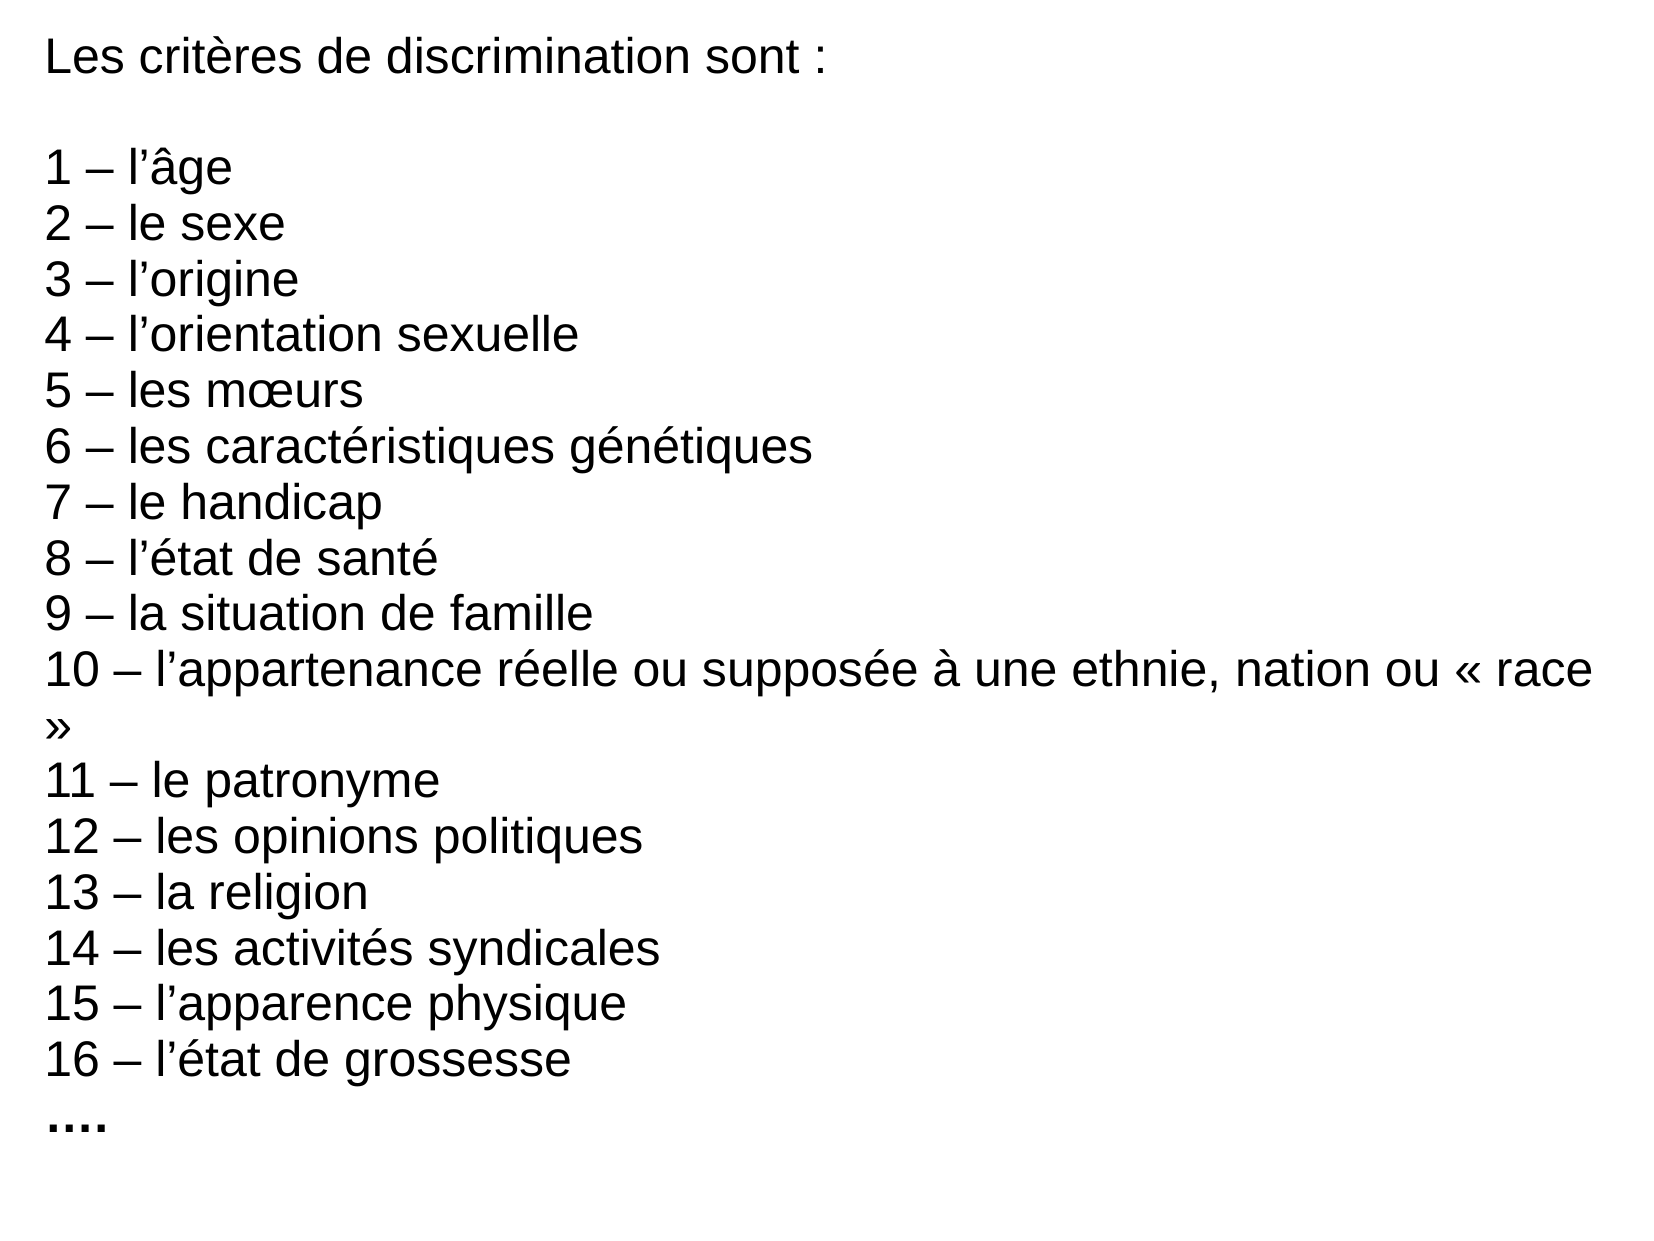

Les critères de discrimination sont :
1 – l’âge
2 – le sexe
3 – l’origine
4 – l’orientation sexuelle
5 – les mœurs
6 – les caractéristiques génétiques
7 – le handicap
8 – l’état de santé
9 – la situation de famille
10 – l’appartenance réelle ou supposée à une ethnie, nation ou « race »
11 – le patronyme
12 – les opinions politiques
13 – la religion
14 – les activités syndicales
15 – l’apparence physique
16 – l’état de grossesse
….